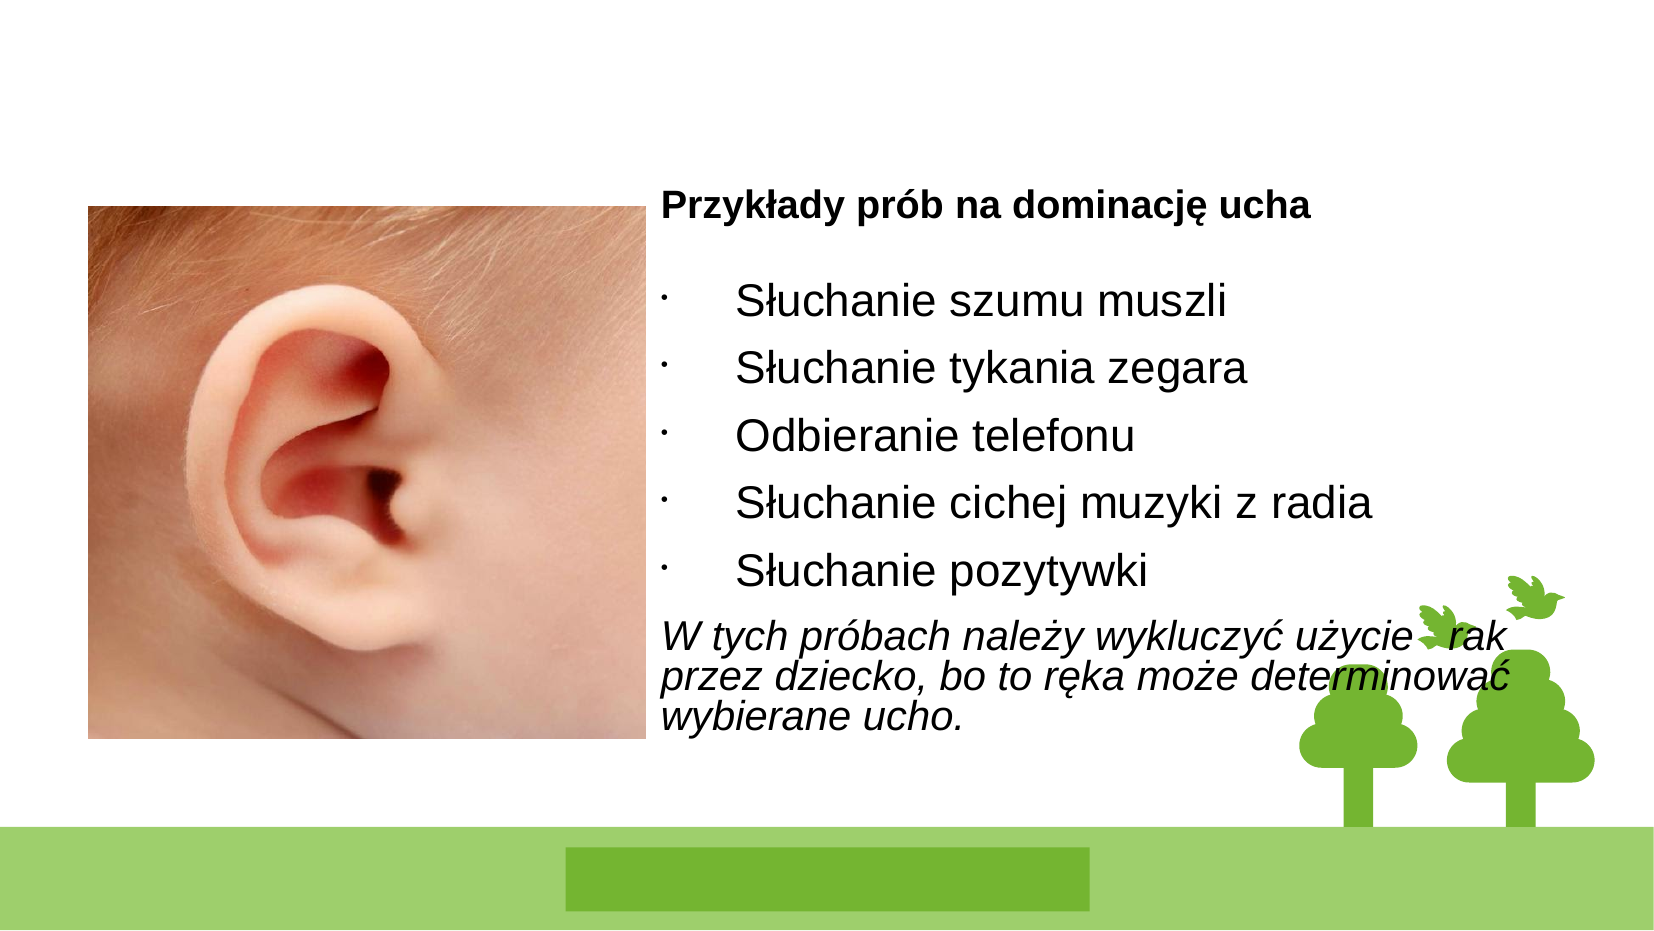

#
Przykłady prób na dominację ucha
Słuchanie szumu muszli
Słuchanie tykania zegara
Odbieranie telefonu
Słuchanie cichej muzyki z radia
Słuchanie pozytywki
W tych próbach należy wykluczyć użycie rak przez dziecko, bo to ręka może determinować wybierane ucho.